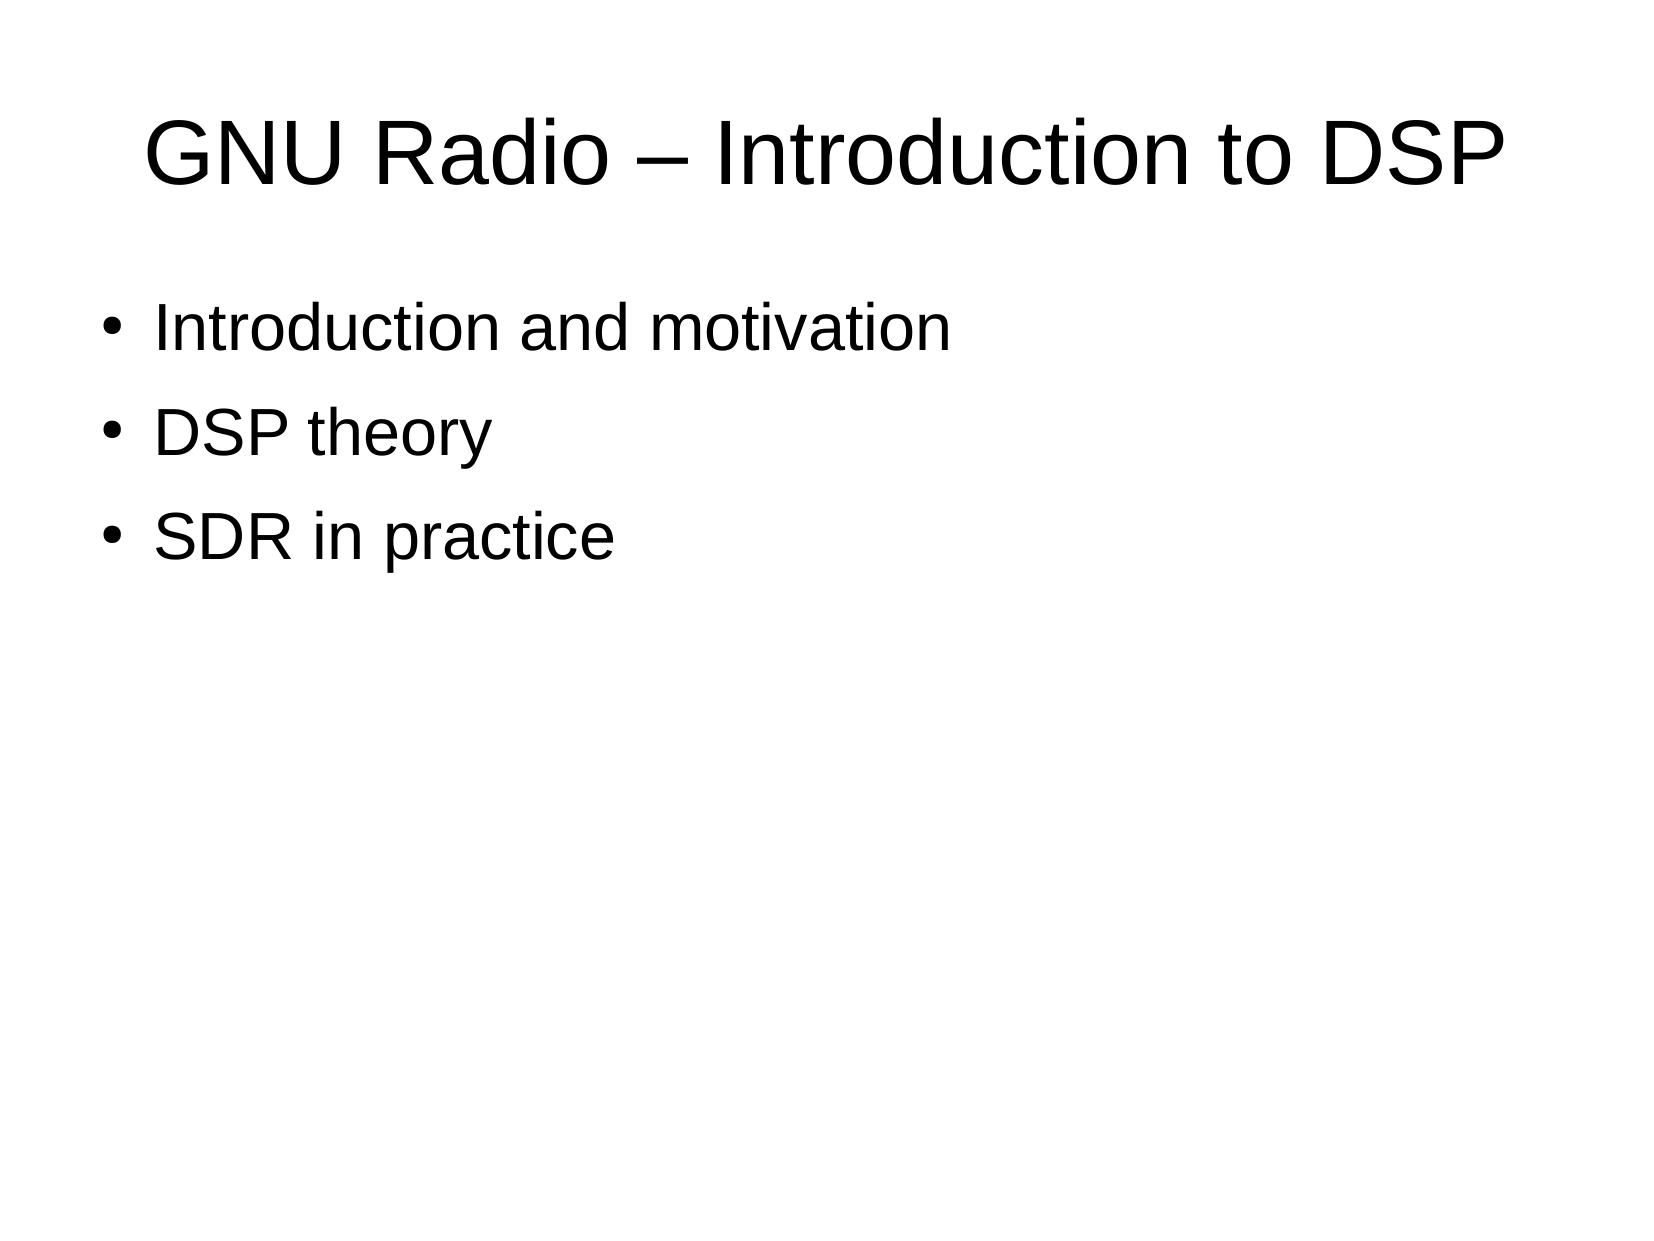

# GNU Radio – Introduction to DSP
Introduction and motivation
DSP theory
SDR in practice